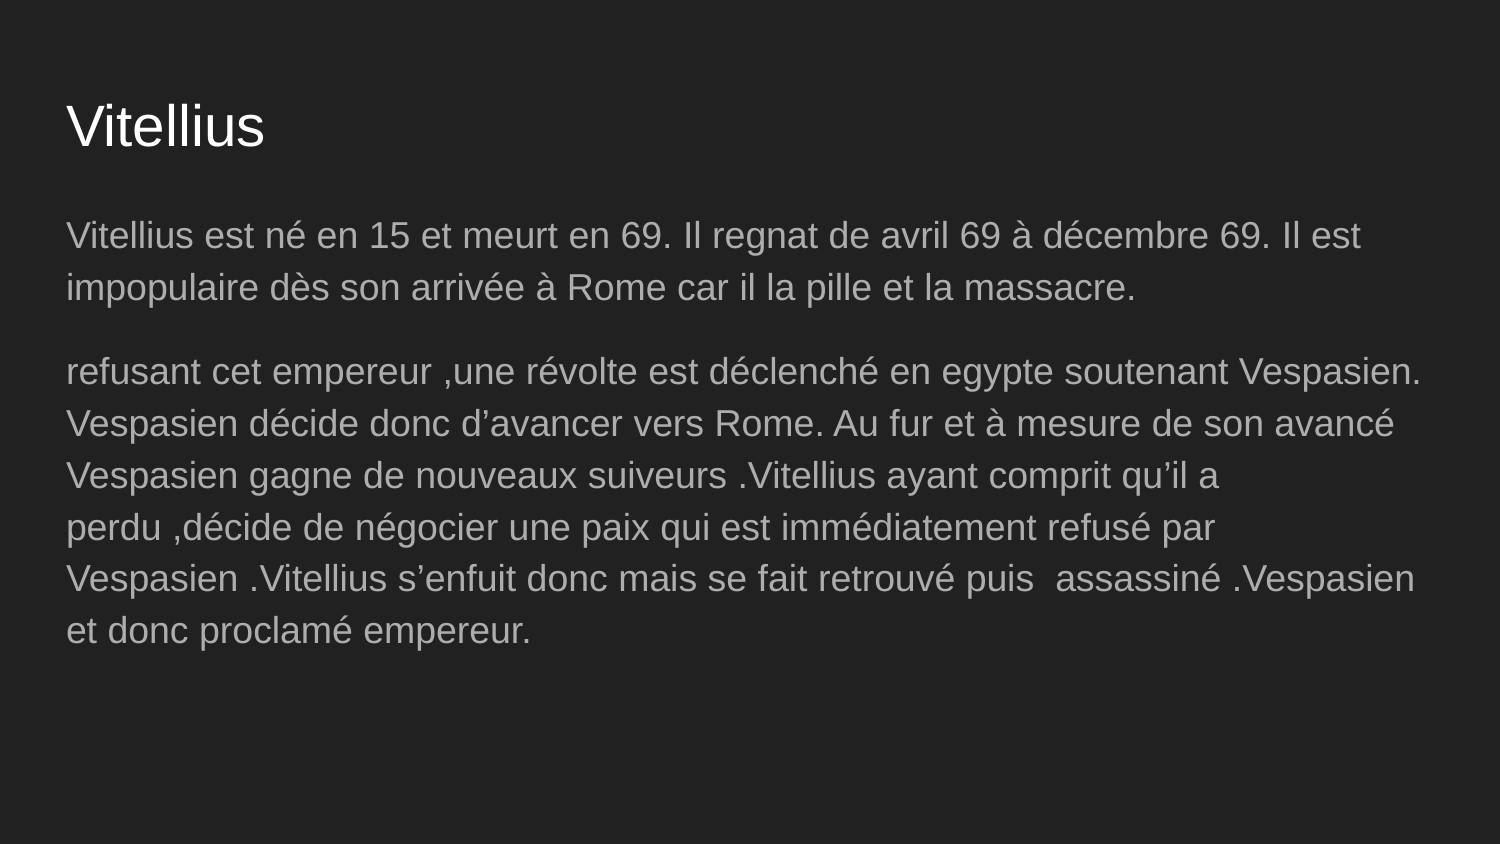

# Vitellius
Vitellius est né en 15 et meurt en 69. Il regnat de avril 69 à décembre 69. Il est impopulaire dès son arrivée à Rome car il la pille et la massacre.
refusant cet empereur ,une révolte est déclenché en egypte soutenant Vespasien. Vespasien décide donc d’avancer vers Rome. Au fur et à mesure de son avancé Vespasien gagne de nouveaux suiveurs .Vitellius ayant comprit qu’il a perdu ,décide de négocier une paix qui est immédiatement refusé par Vespasien .Vitellius s’enfuit donc mais se fait retrouvé puis assassiné .Vespasien et donc proclamé empereur.